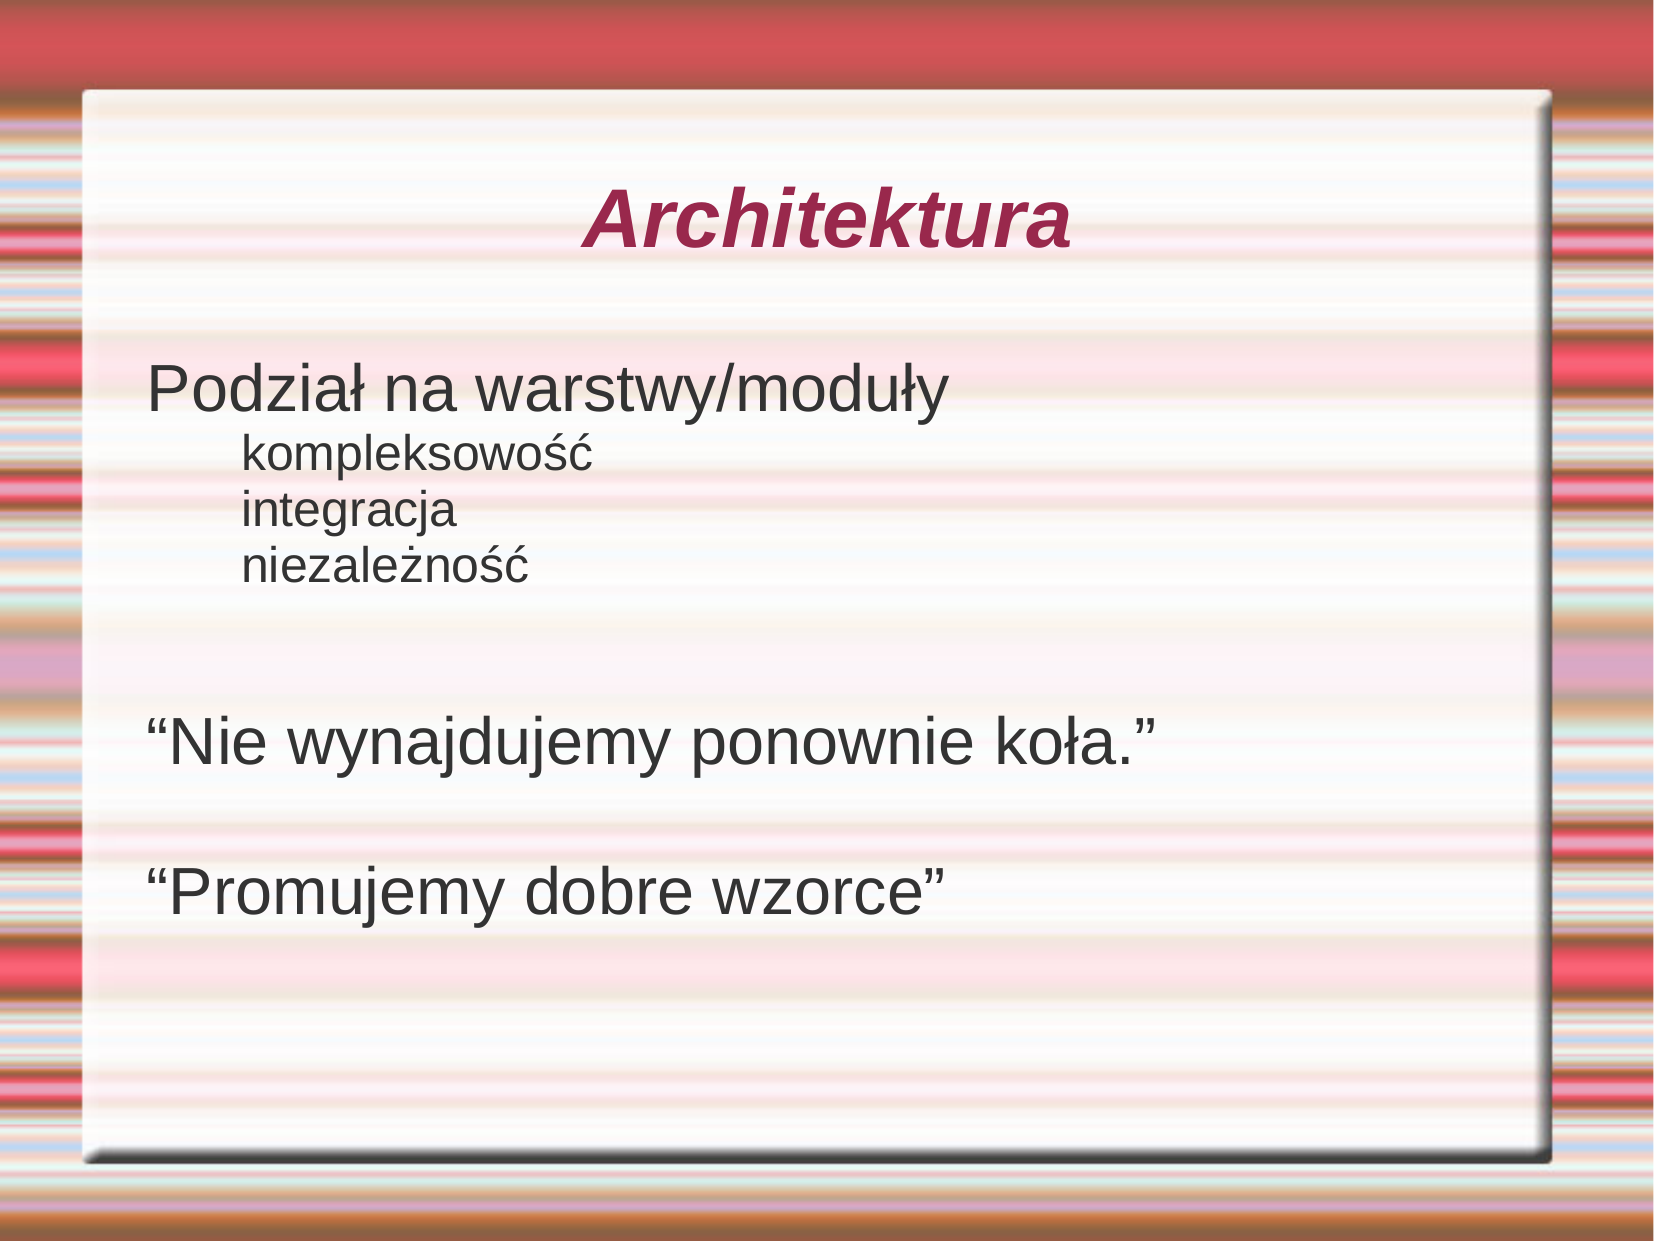

# Architektura
Podział na warstwy/moduły
kompleksowość
integracja
niezależność
“Nie wynajdujemy ponownie koła.”
“Promujemy dobre wzorce”